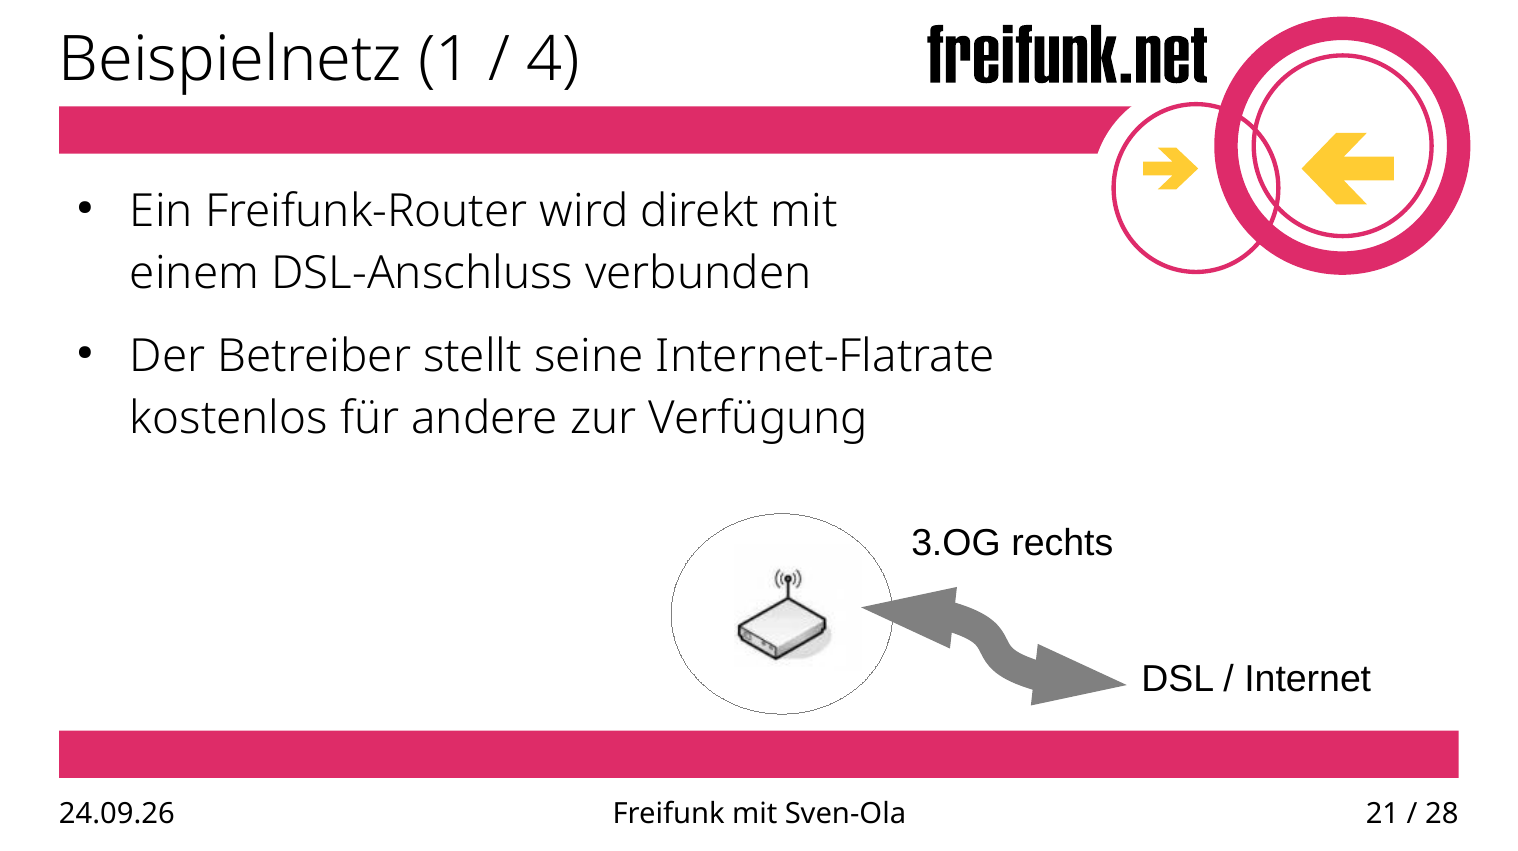

# Beispielnetz (1 / 4)
Ein Freifunk-Router wird direkt mit
einem DSL-Anschluss verbunden
Der Betreiber stellt seine Internet-Flatrate
kostenlos für andere zur Verfügung
3.OG rechts
DSL / Internet
Freifunk mit Sven-Ola
21